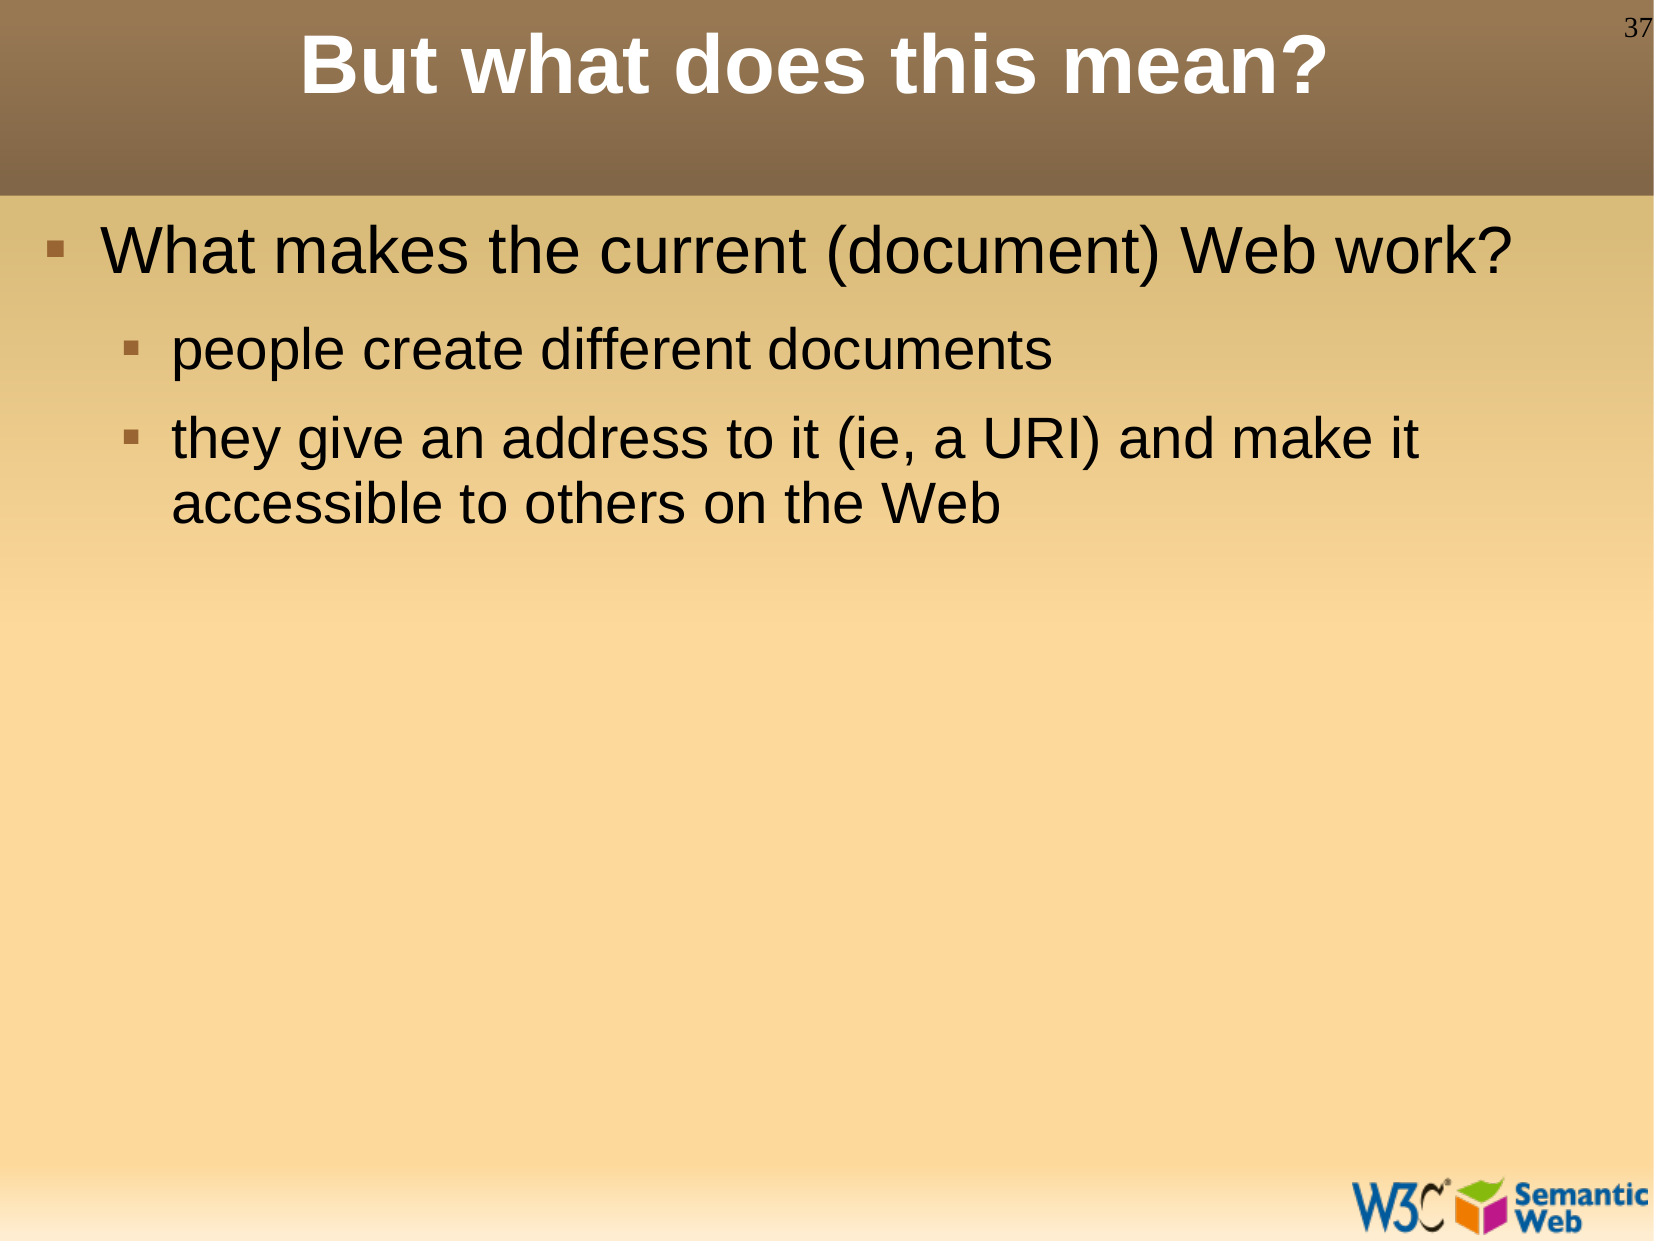

37
# But what does this mean?
What makes the current (document) Web work?
people create different documents
they give an address to it (ie, a URI) and make it accessible to others on the Web